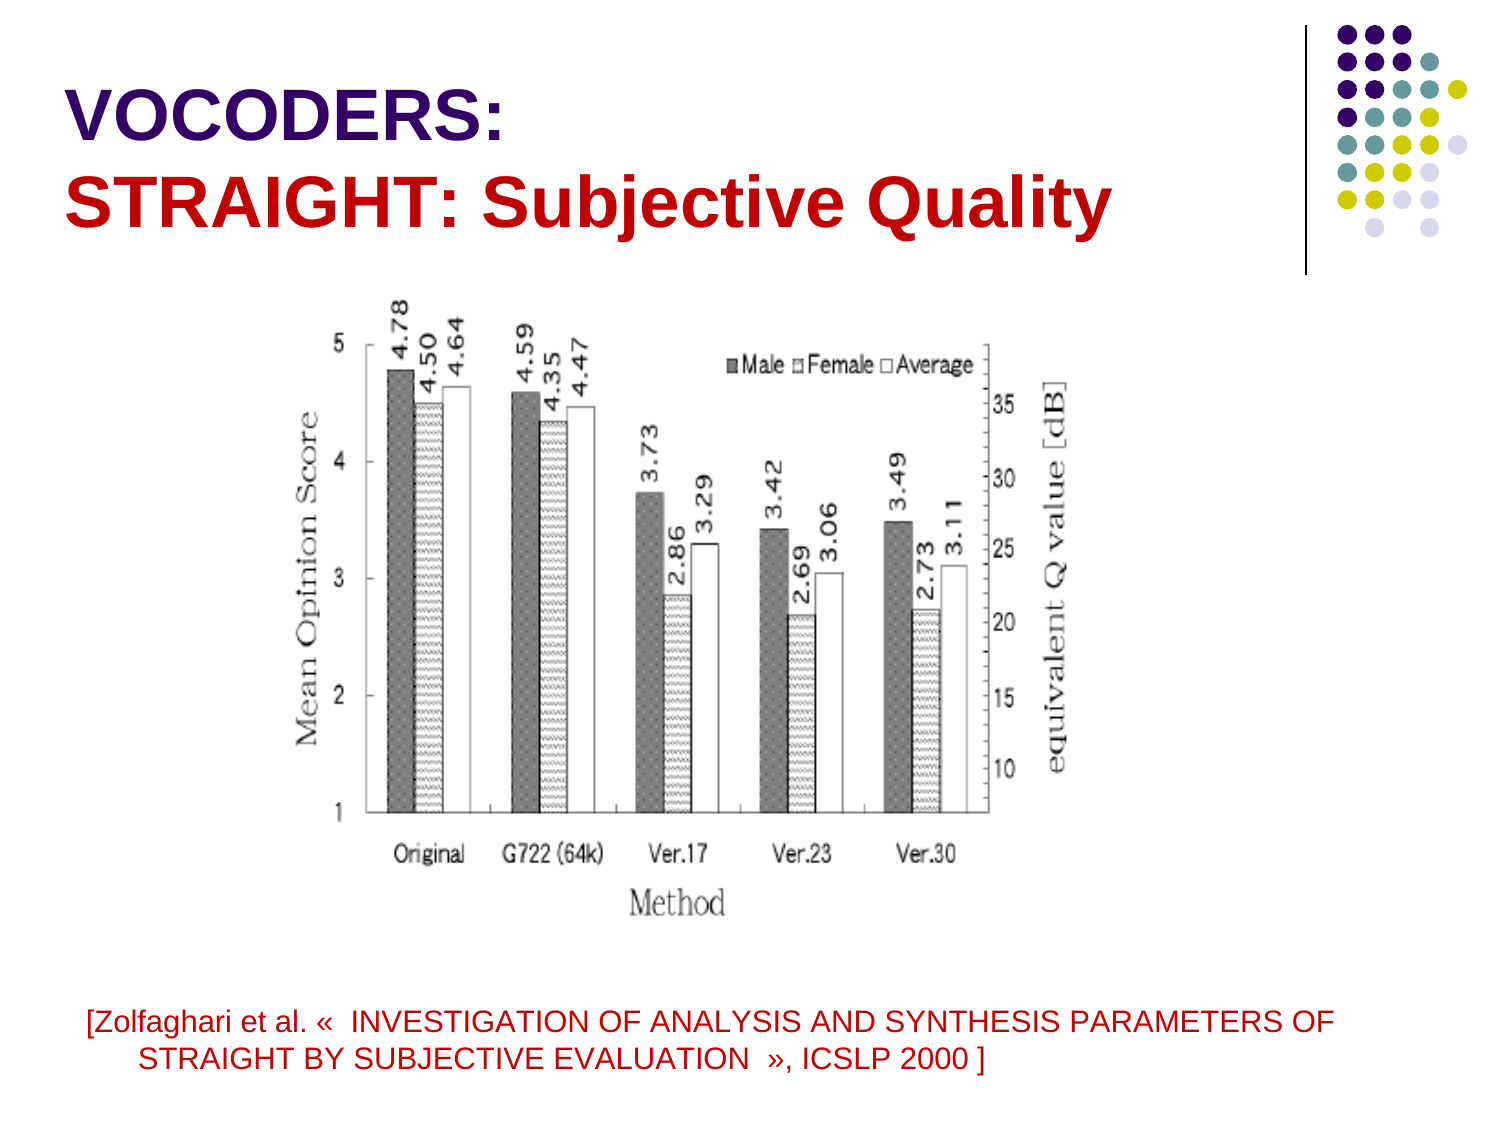

VOCODERS:
STRAIGHT: Subjective Quality
# [Zolfaghari et al. «  INVESTIGATION OF ANALYSIS AND SYNTHESIS PARAMETERS OF STRAIGHT BY SUBJECTIVE EVALUATION  », ICSLP 2000 ]